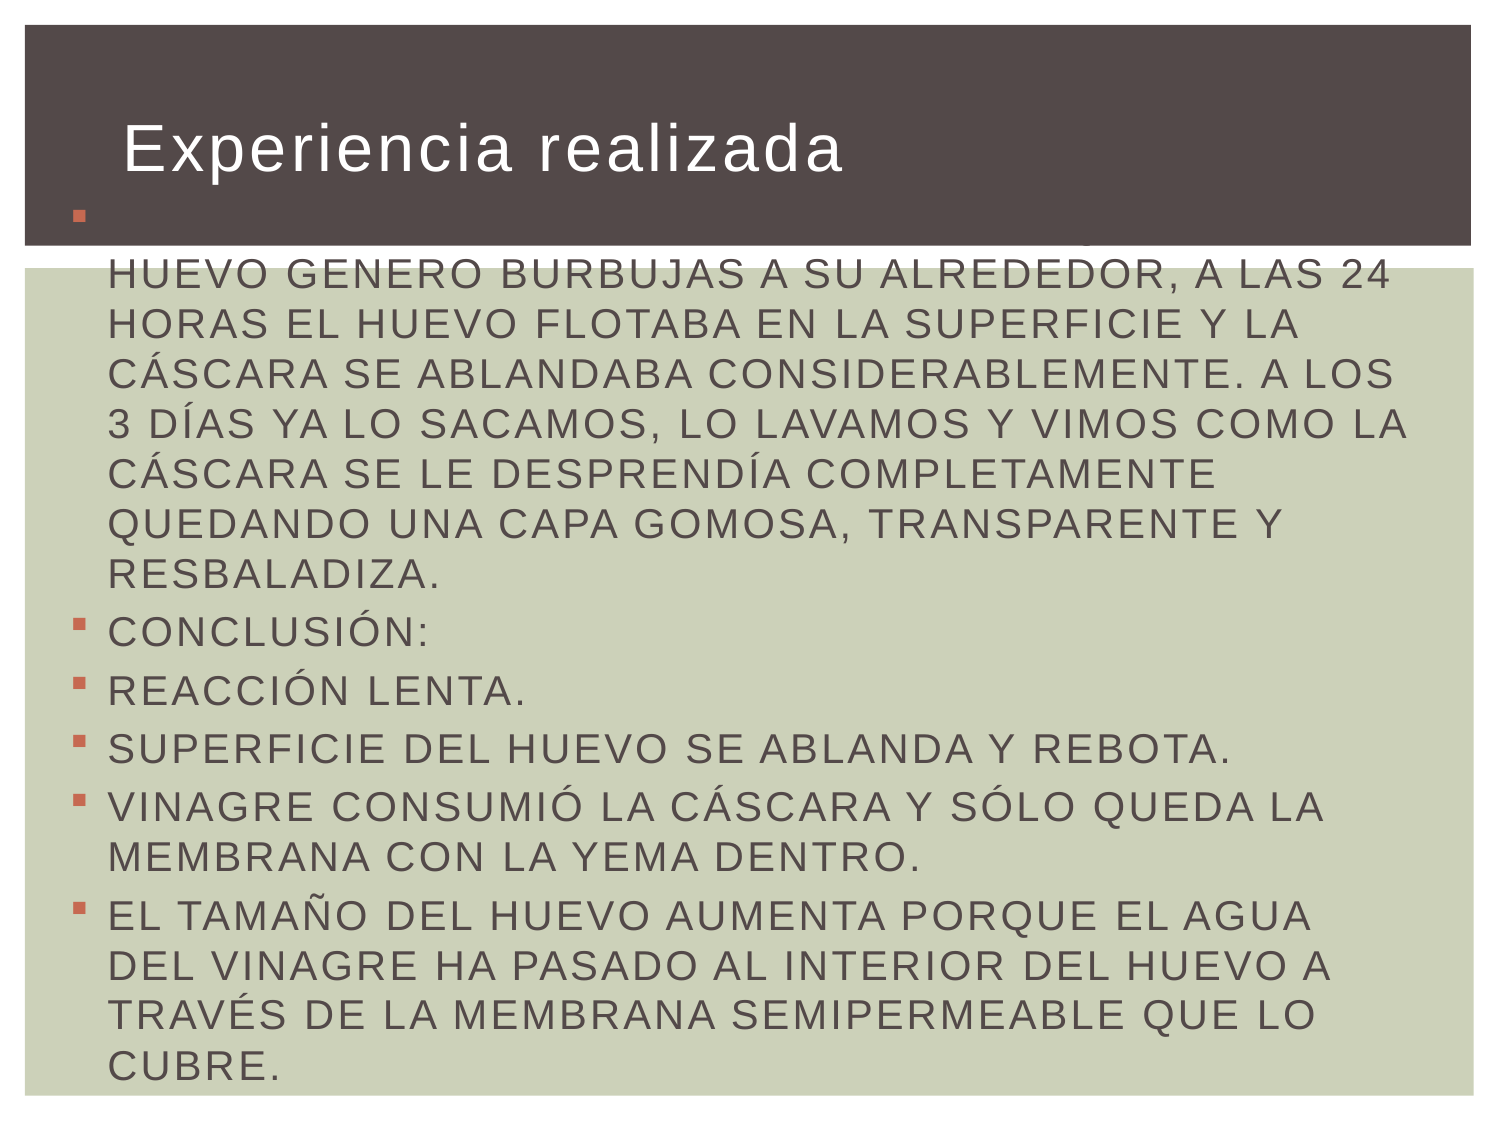

Experiencia realizada
# EN LAS PRIMARAS HORAS OBSERVAMOS QUE EL HUEVO GENERO BURBUJAS A SU ALREDEDOR, A LAS 24 HORAS EL HUEVO FLOTABA EN LA SUPERFICIE Y LA CÁSCARA SE ABLANDABA CONSIDERABLEMENTE. A LOS 3 DÍAS YA LO SACAMOS, LO LAVAMOS Y VIMOS COMO LA CÁSCARA SE LE DESPRENDÍA COMPLETAMENTE QUEDANDO UNA CAPA GOMOSA, TRANSPARENTE Y RESBALADIZA.
CONCLUSIÓN:
REACCIÓN LENTA.
SUPERFICIE DEL HUEVO SE ABLANDA Y REBOTA.
VINAGRE CONSUMIÓ LA CÁSCARA Y SÓLO QUEDA LA MEMBRANA CON LA YEMA DENTRO.
EL TAMAÑO DEL HUEVO AUMENTA PORQUE EL AGUA DEL VINAGRE HA PASADO AL INTERIOR DEL HUEVO A TRAVÉS DE LA MEMBRANA SEMIPERMEABLE QUE LO CUBRE.